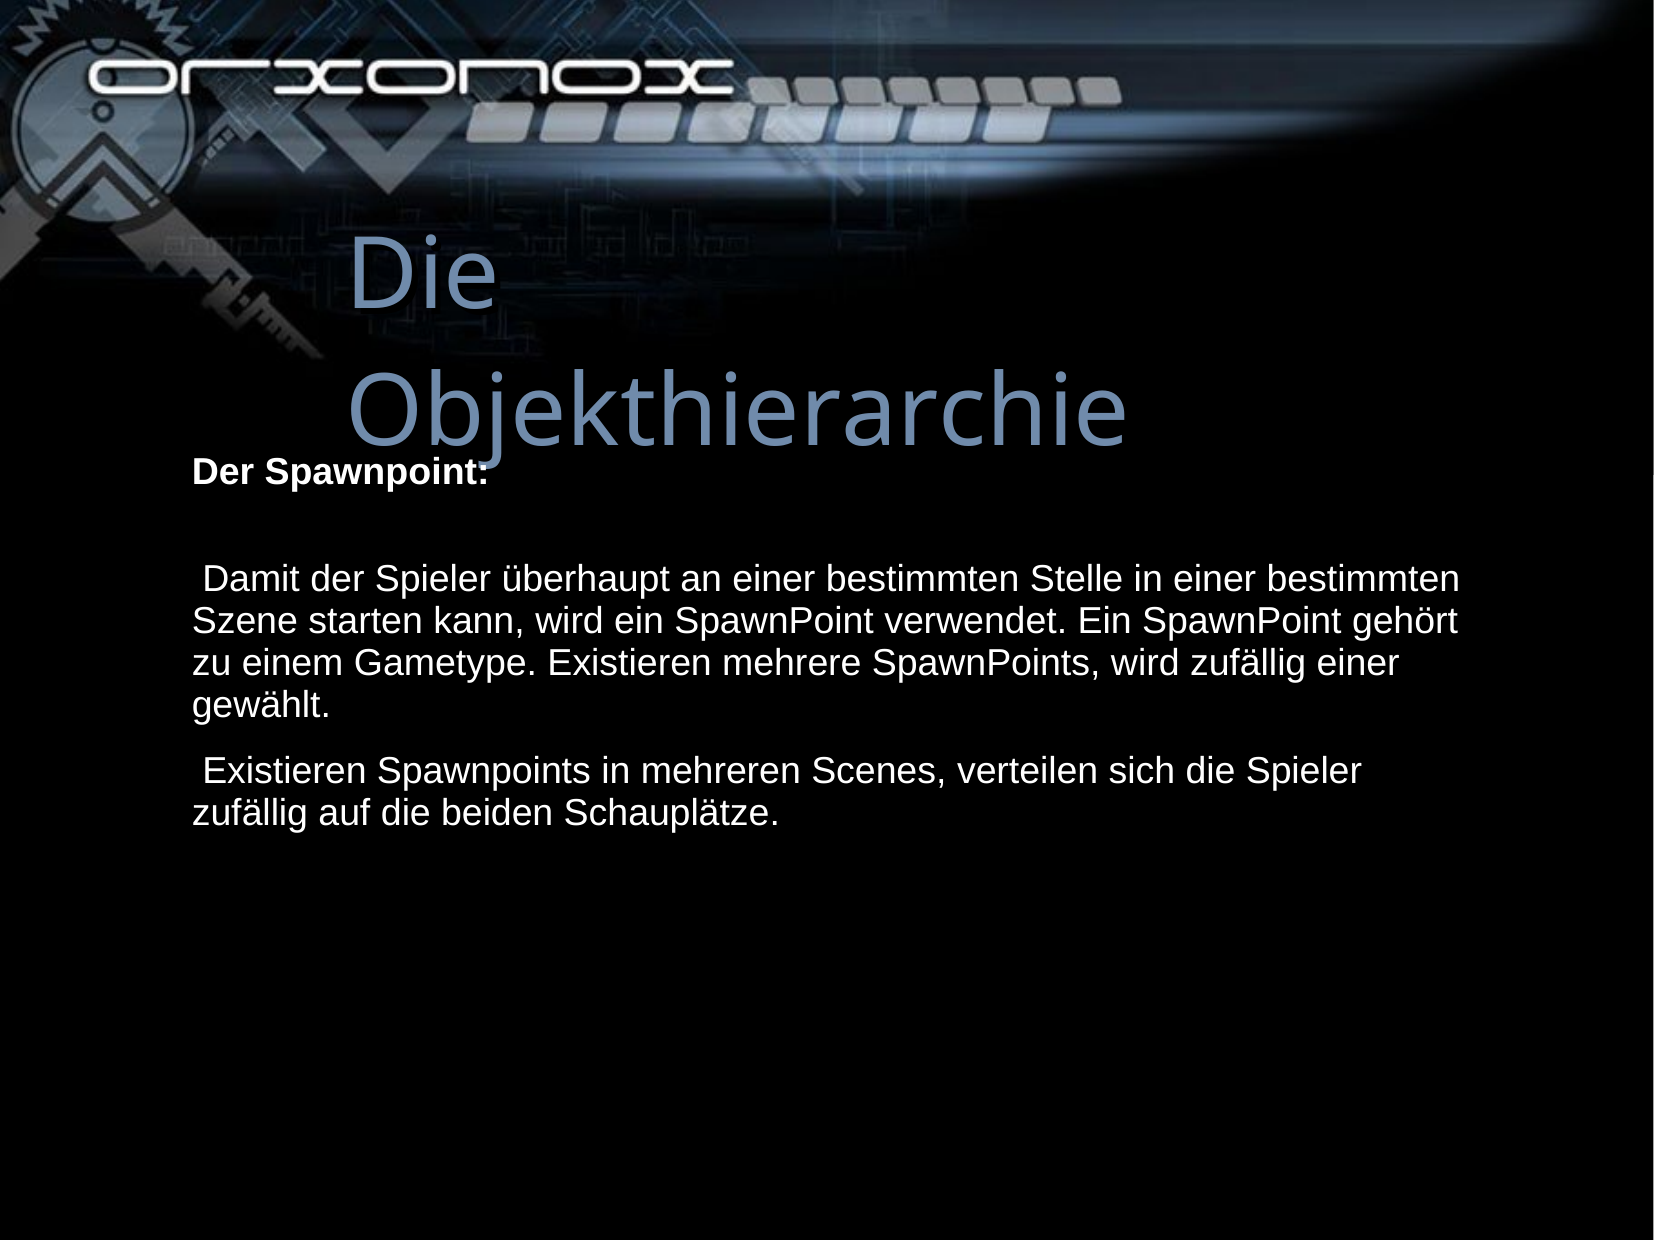

Die Objekthierarchie
Der Spawnpoint:
 Damit der Spieler überhaupt an einer bestimmten Stelle in einer bestimmten Szene starten kann, wird ein SpawnPoint verwendet. Ein SpawnPoint gehört zu einem Gametype. Existieren mehrere SpawnPoints, wird zufällig einer gewählt.
 Existieren Spawnpoints in mehreren Scenes, verteilen sich die Spieler zufällig auf die beiden Schauplätze.